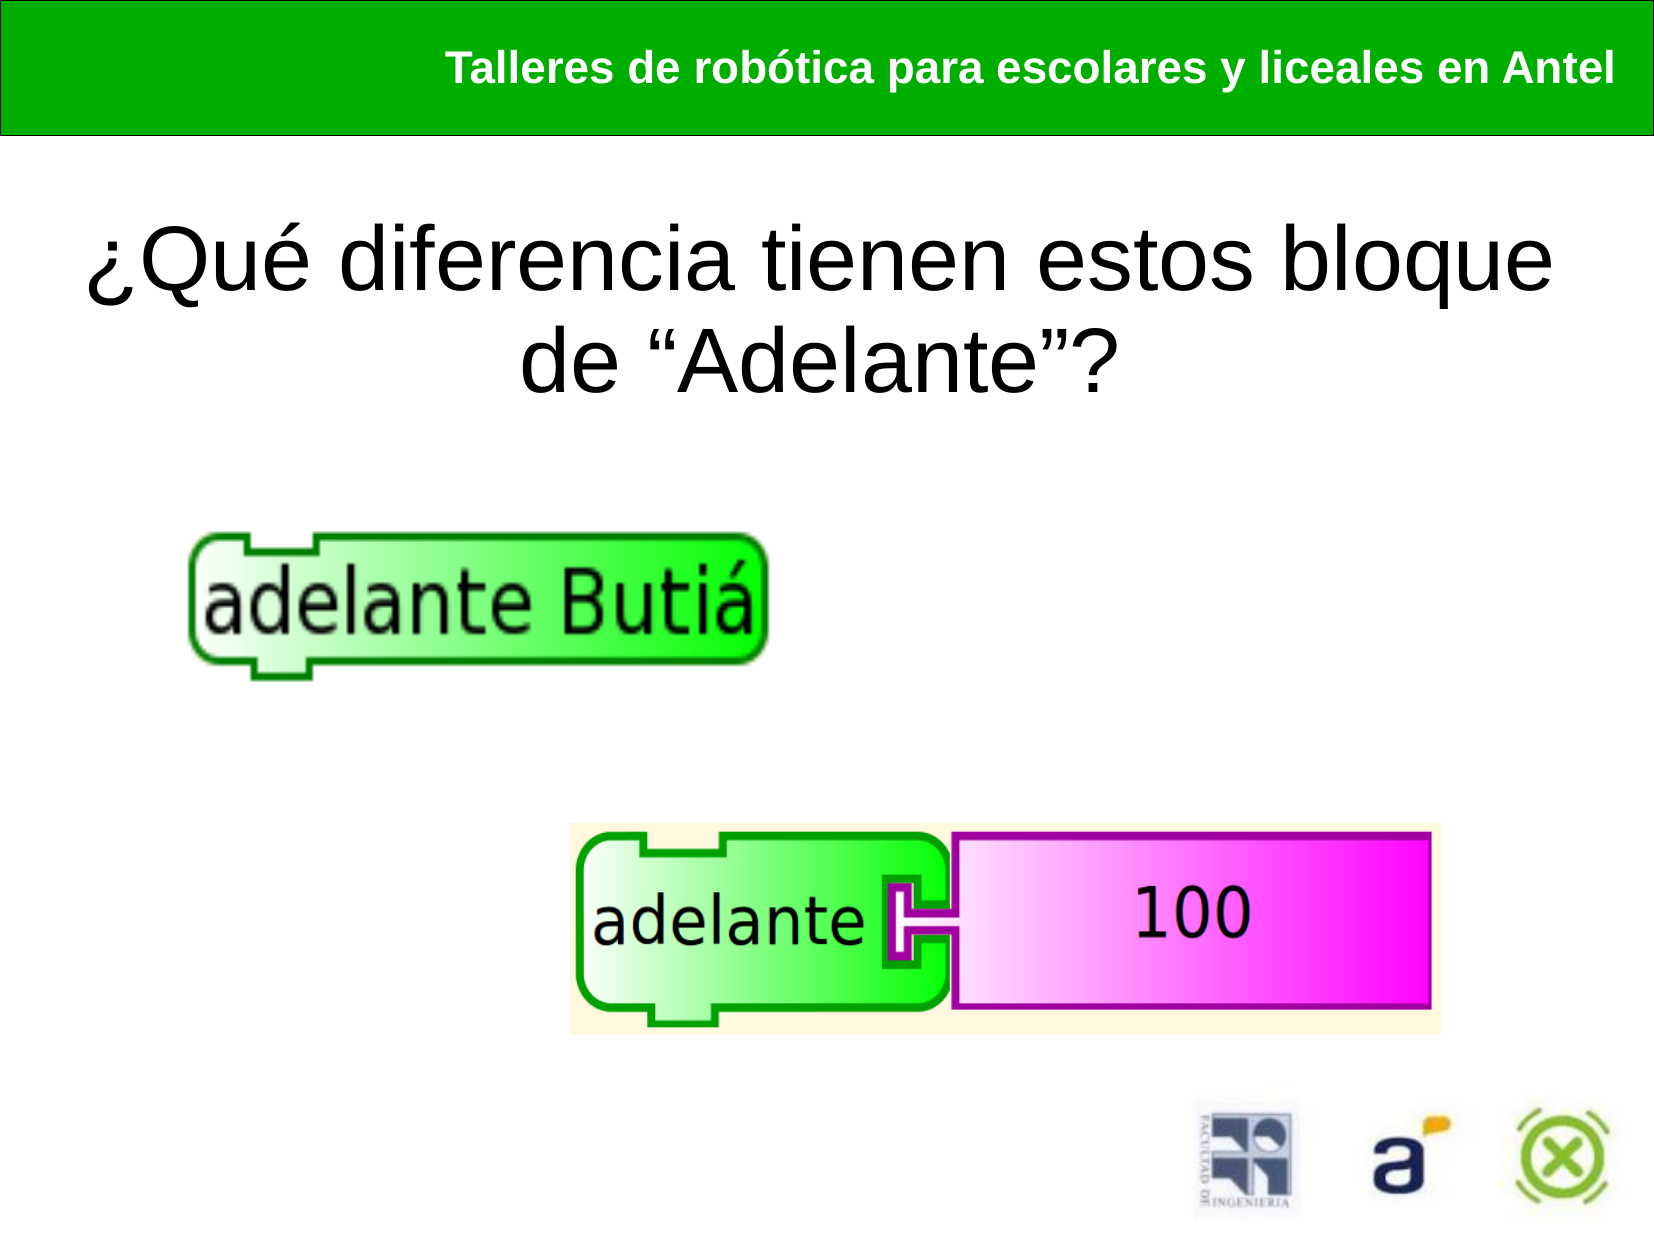

Talleres de robótica para escolares y liceales en Antel
# ¿Qué diferencia tienen estos bloque de “Adelante”?